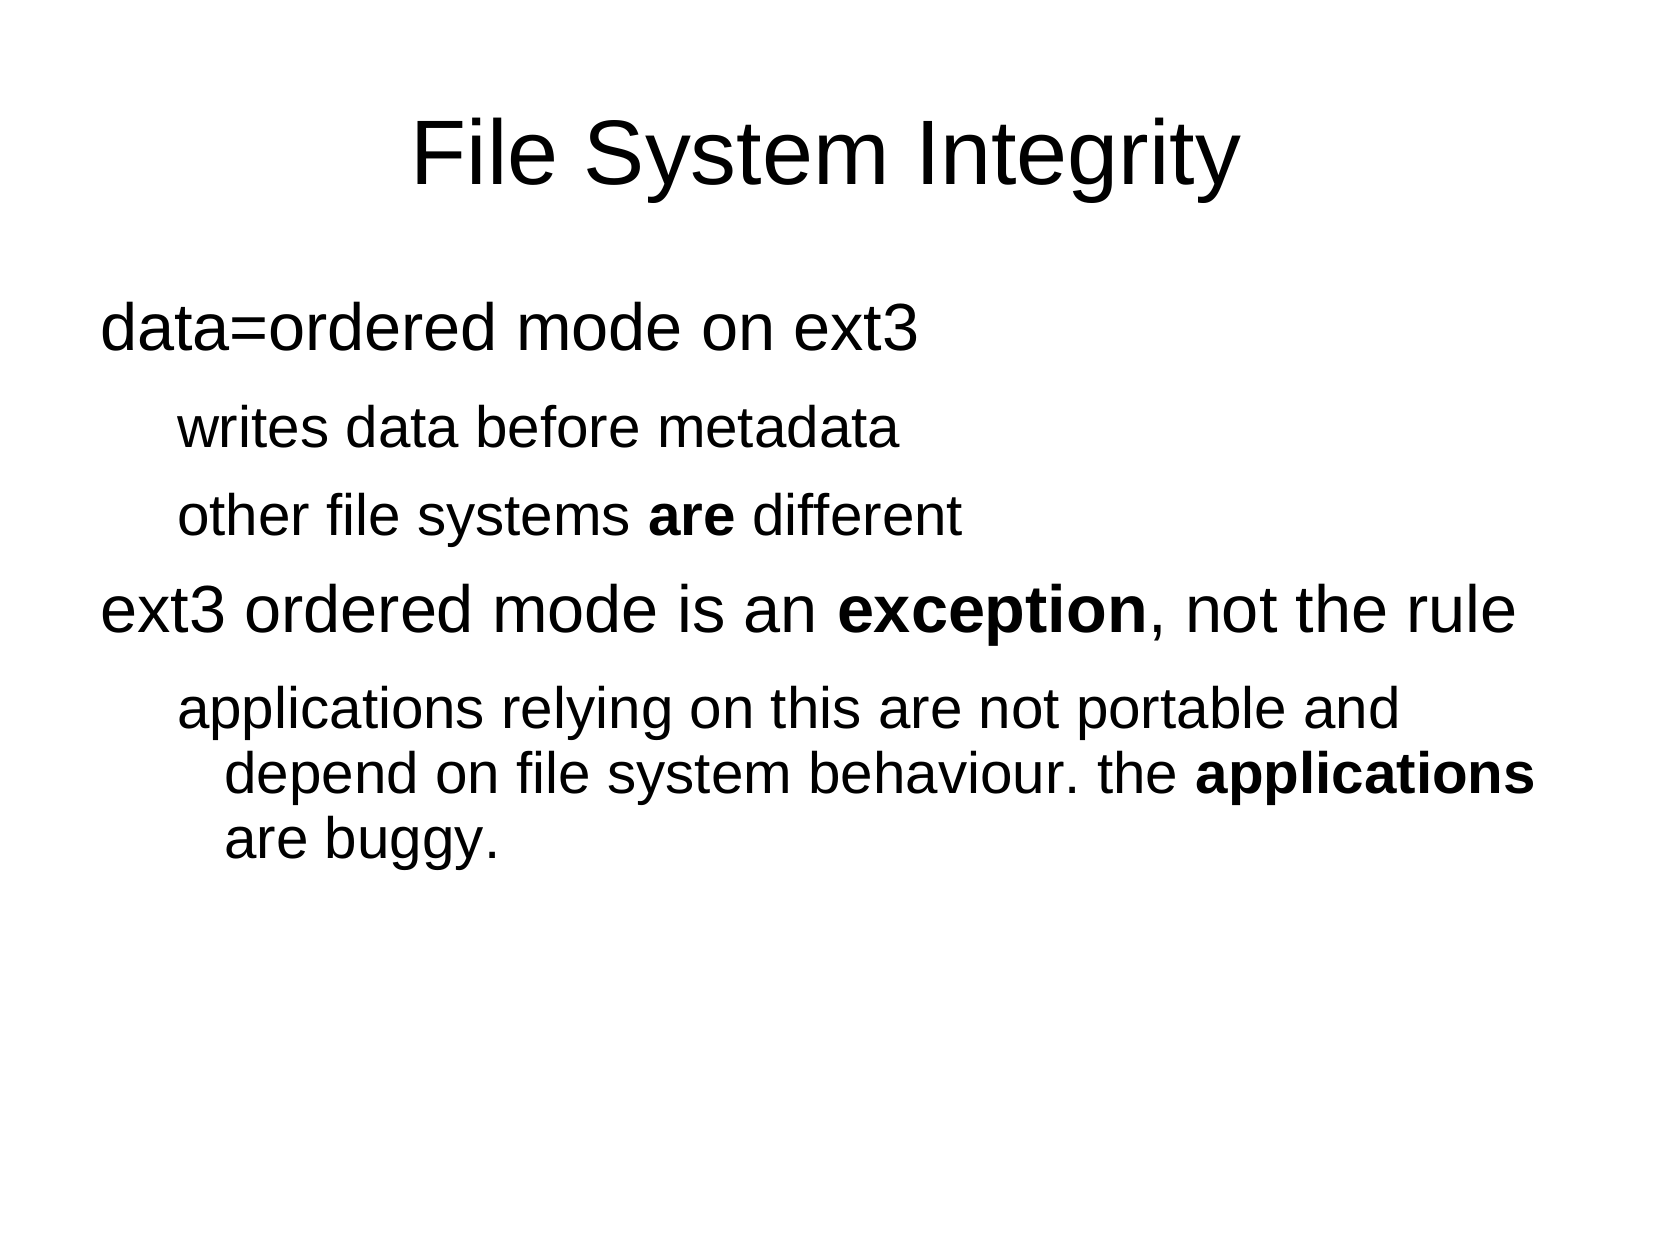

# File System Integrity
data=ordered mode on ext3
writes data before metadata
other file systems are different
ext3 ordered mode is an exception, not the rule
applications relying on this are not portable and depend on file system behaviour. the applications are buggy.